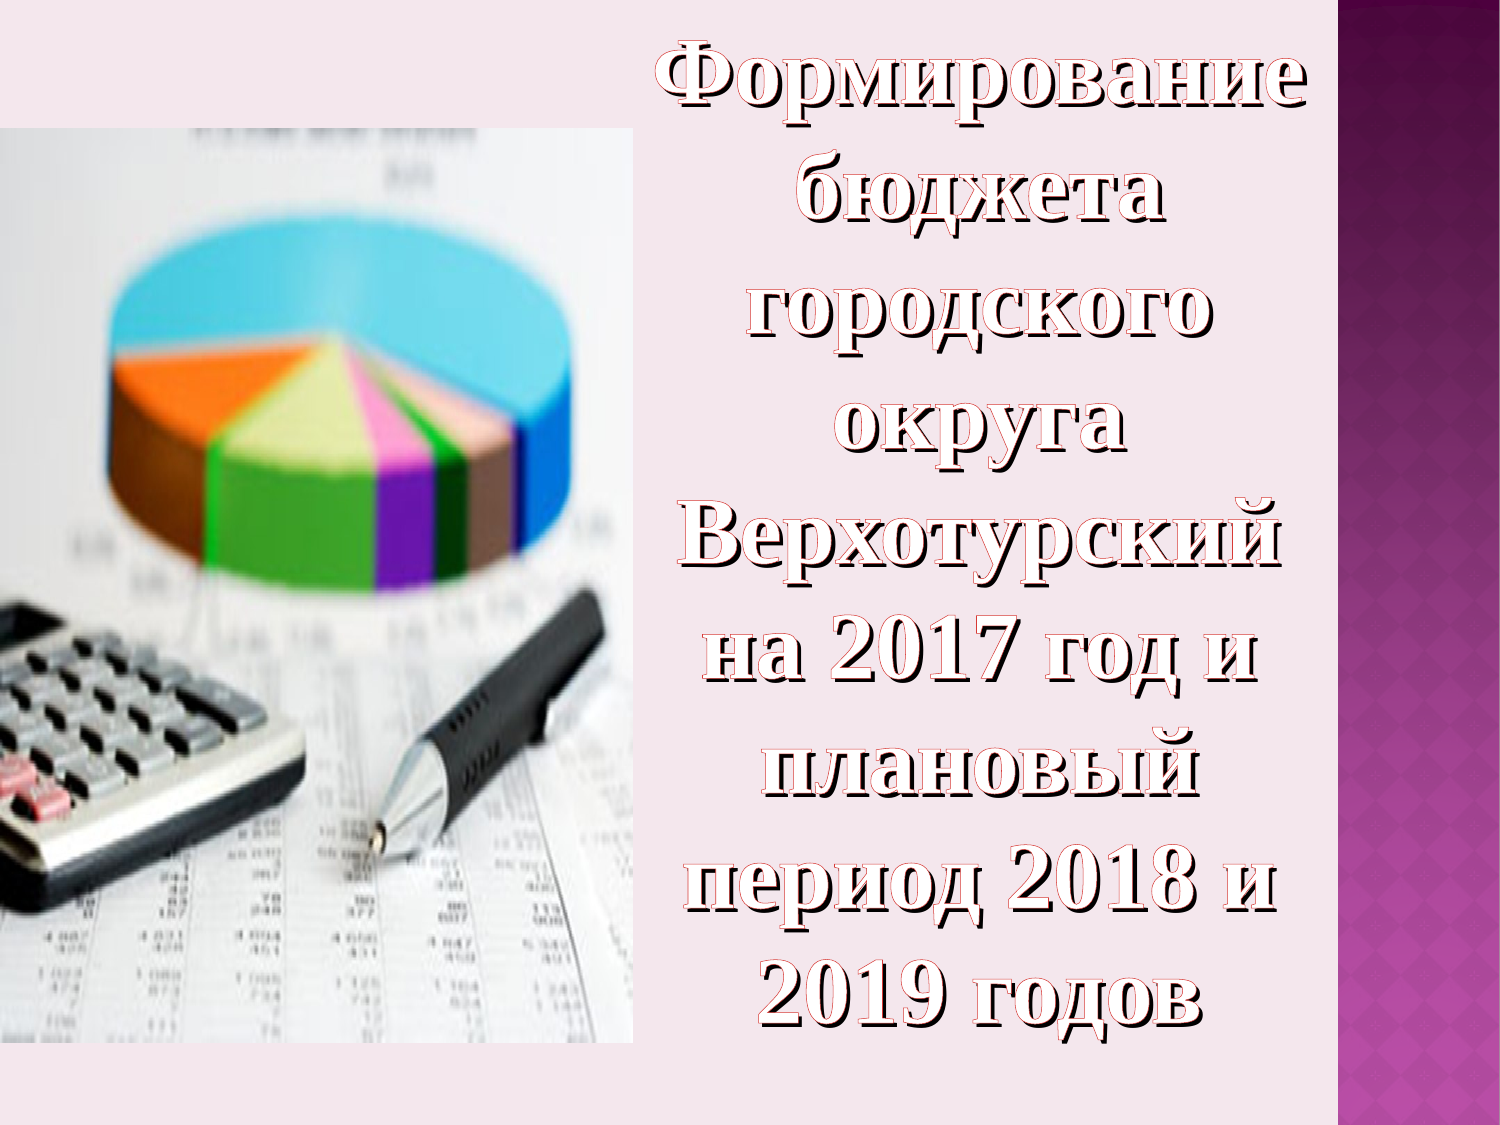

Формирование бюджета городского округа Верхотурский
на 2017 год и плановый период 2018 и 2019 годов